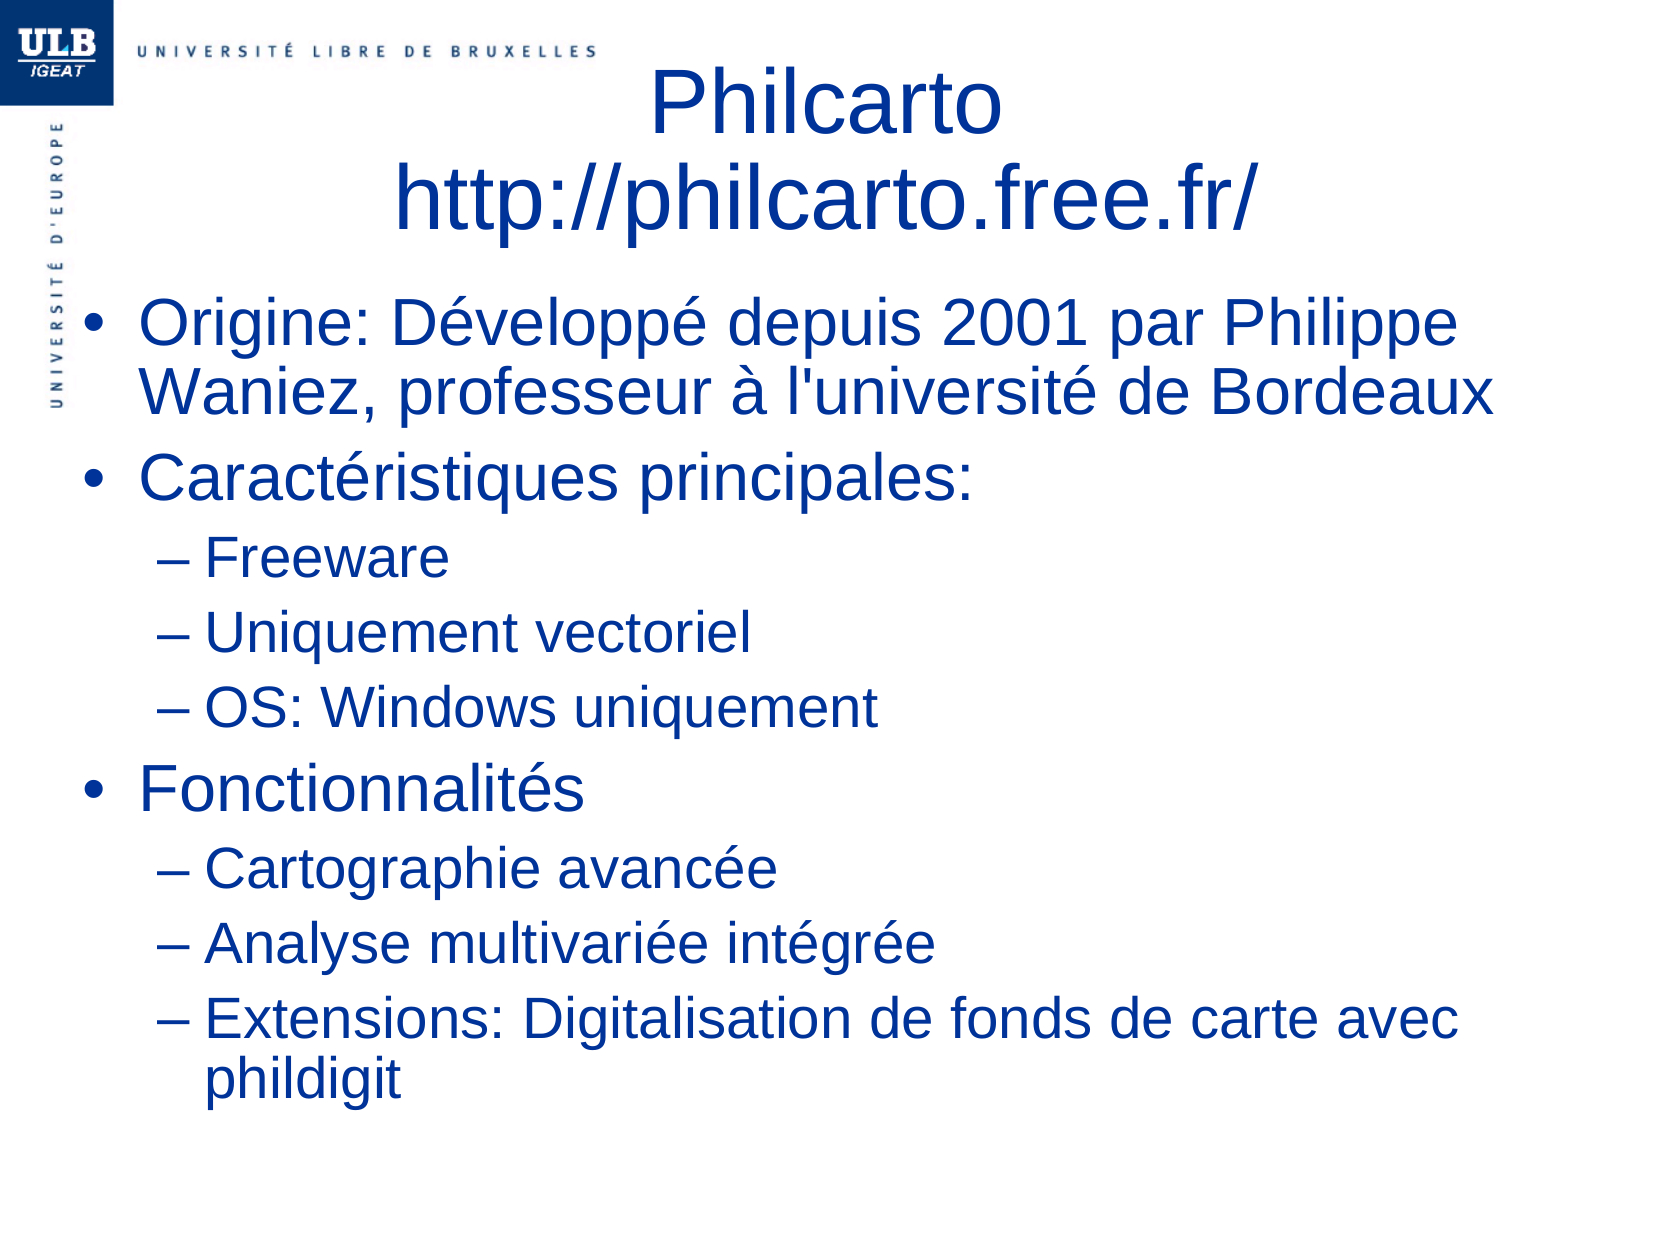

# Philcarto http://philcarto.free.fr/
Origine: Développé depuis 2001 par Philippe Waniez, professeur à l'université de Bordeaux
Caractéristiques principales:
Freeware
Uniquement vectoriel
OS: Windows uniquement
Fonctionnalités
Cartographie avancée
Analyse multivariée intégrée
Extensions: Digitalisation de fonds de carte avec phildigit